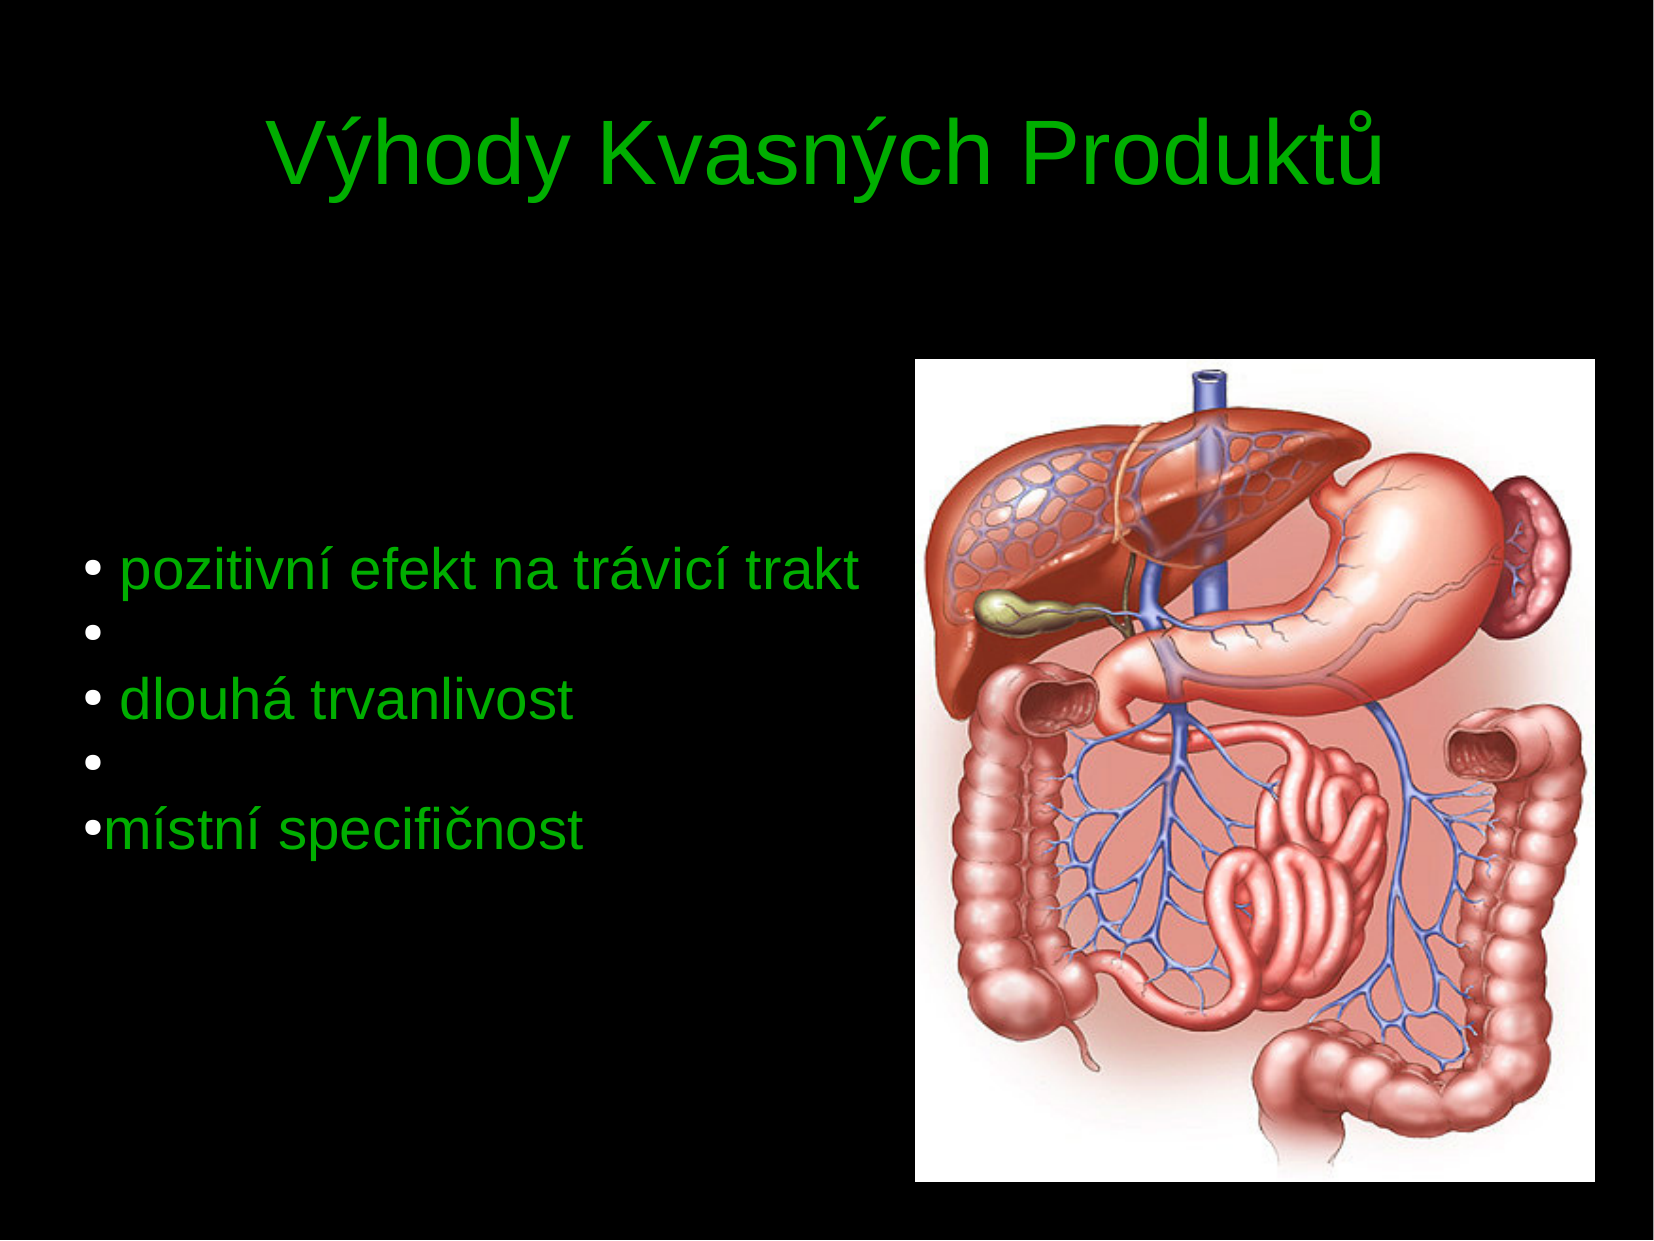

# Výhody Kvasných Produktů
 pozitivní efekt na trávicí trakt
 dlouhá trvanlivost
místní specifičnost